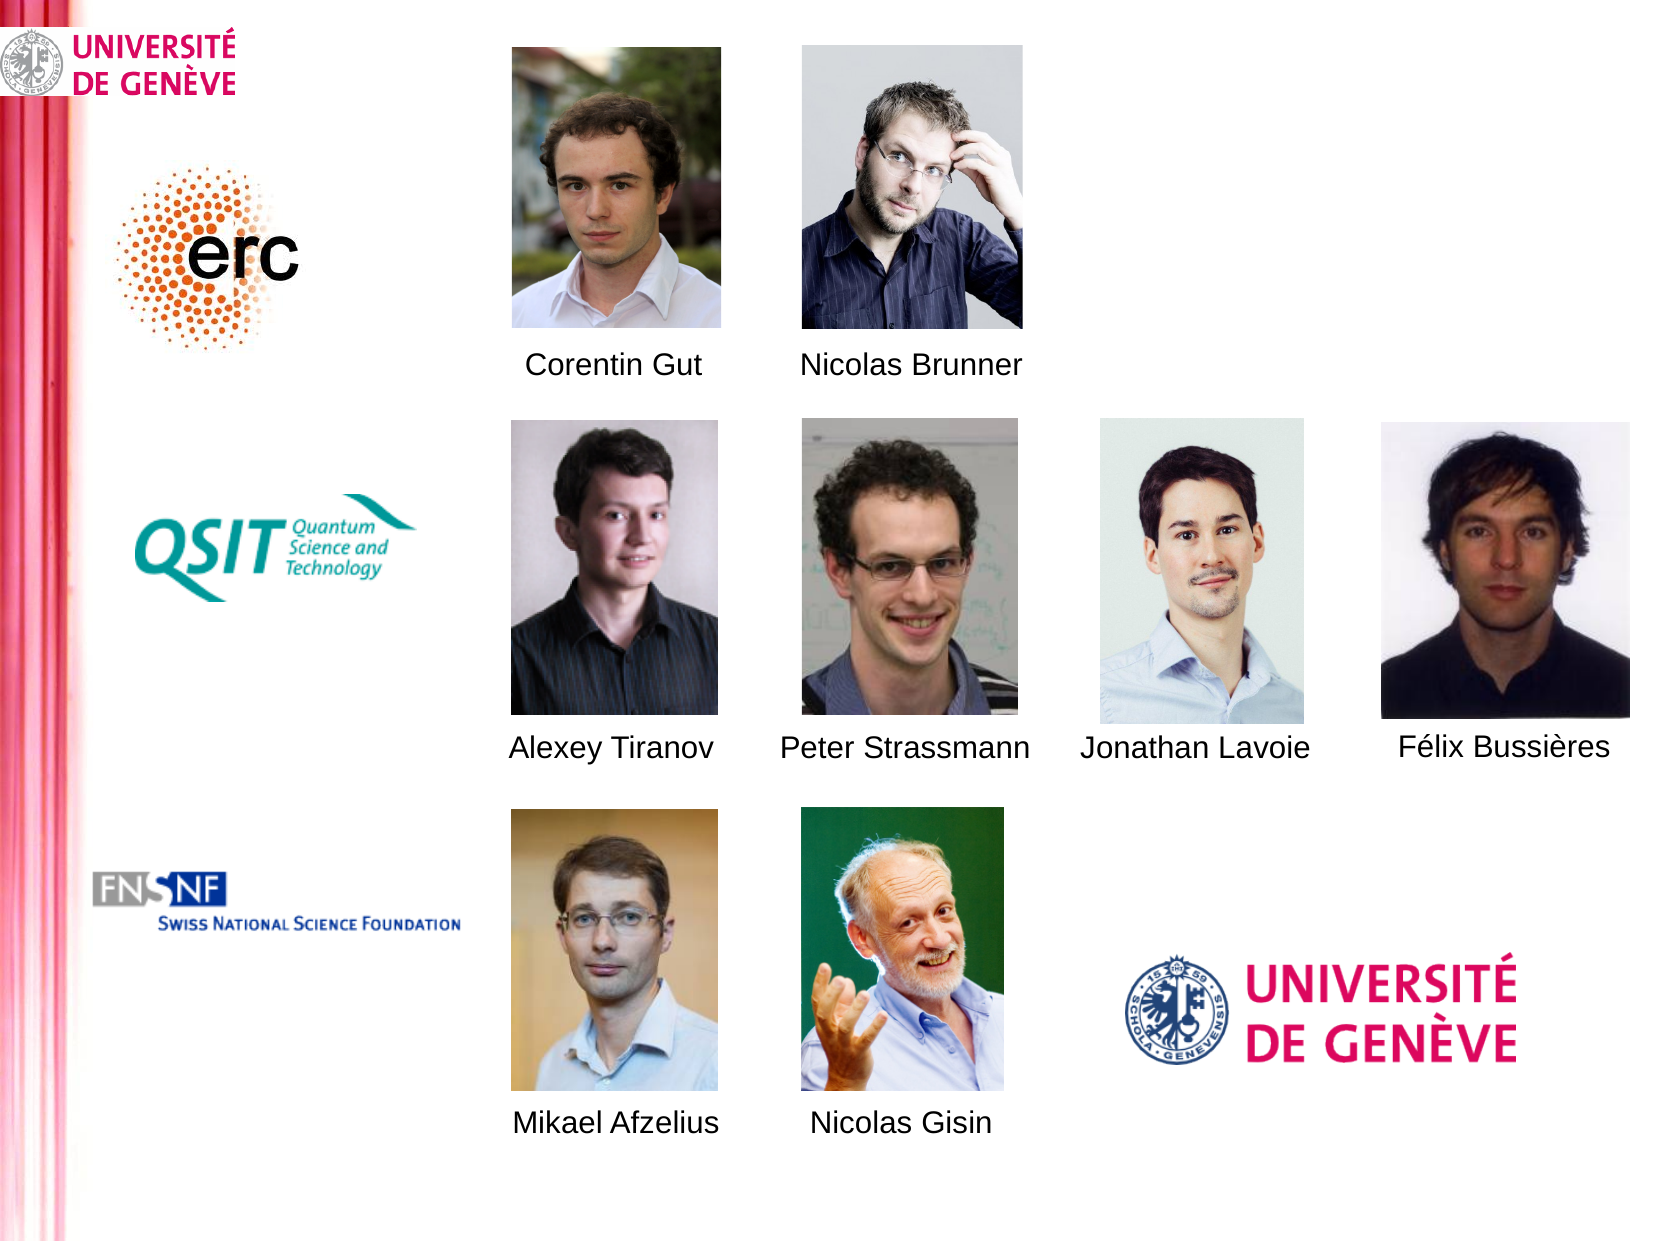

Corentin Gut
Nicolas Brunner
Félix Bussières
Alexey Tiranov
Peter Strassmann
Jonathan Lavoie
Mikael Afzelius
Nicolas Gisin